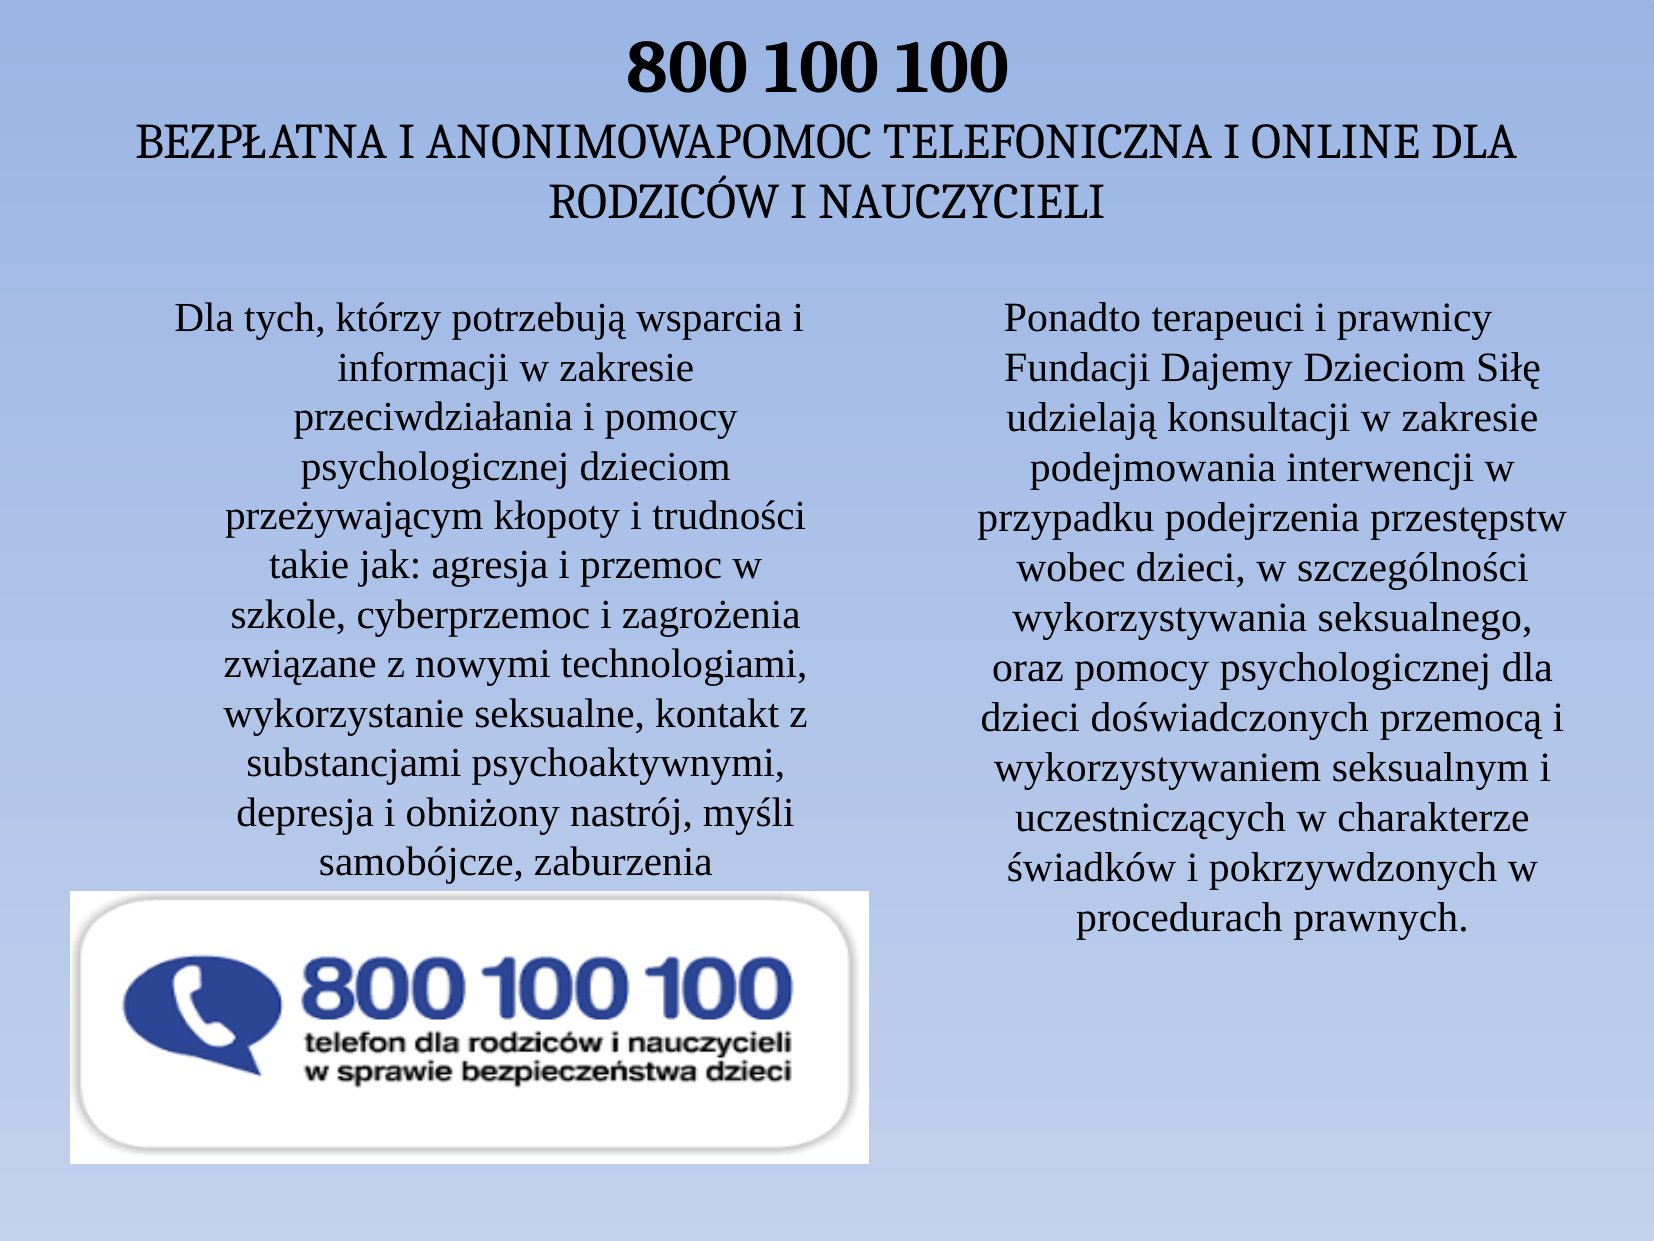

# 800 100 100 BEZPŁATNA I ANONIMOWAPOMOC TELEFONICZNA I ONLINE DLA RODZICÓW I NAUCZYCIELI
Dla tych, którzy potrzebują wsparcia i informacji w zakresie przeciwdziałania i pomocy psychologicznej dzieciom przeżywającym kłopoty i trudności takie jak: agresja i przemoc w szkole, cyberprzemoc i zagrożenia związane z nowymi technologiami, wykorzystanie seksualne, kontakt z substancjami psychoaktywnymi, depresja i obniżony nastrój, myśli samobójcze, zaburzenia odżywiania.
Ponadto terapeuci i prawnicy Fundacji Dajemy Dzieciom Siłę udzielają konsultacji w zakresie podejmowania interwencji w przypadku podejrzenia przestępstw wobec dzieci, w szczególności wykorzystywania seksualnego, oraz pomocy psychologicznej dla dzieci doświadczonych przemocą i wykorzystywaniem seksualnym i uczestniczących w charakterze świadków i pokrzywdzonych w procedurach prawnych.